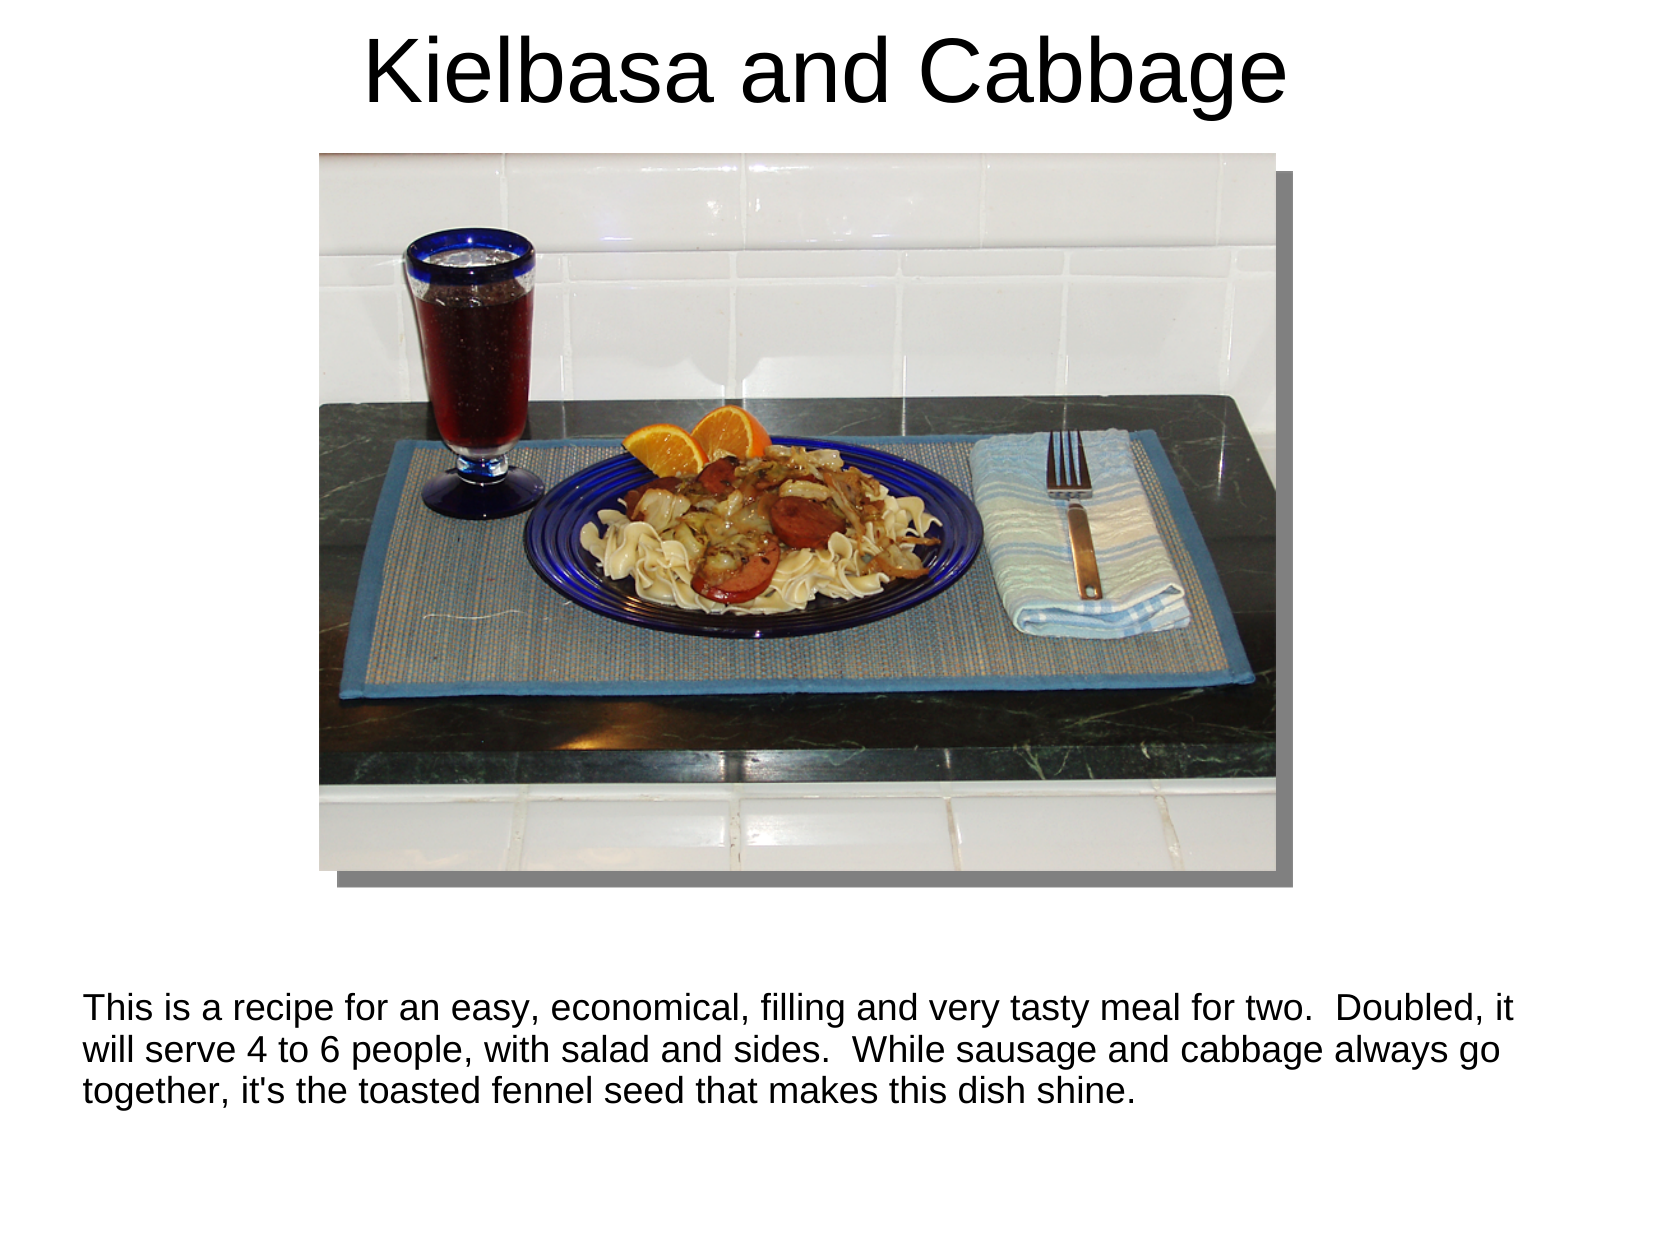

# Kielbasa and Cabbage
This is a recipe for an easy, economical, filling and very tasty meal for two. Doubled, it will serve 4 to 6 people, with salad and sides. While sausage and cabbage always go together, it's the toasted fennel seed that makes this dish shine.